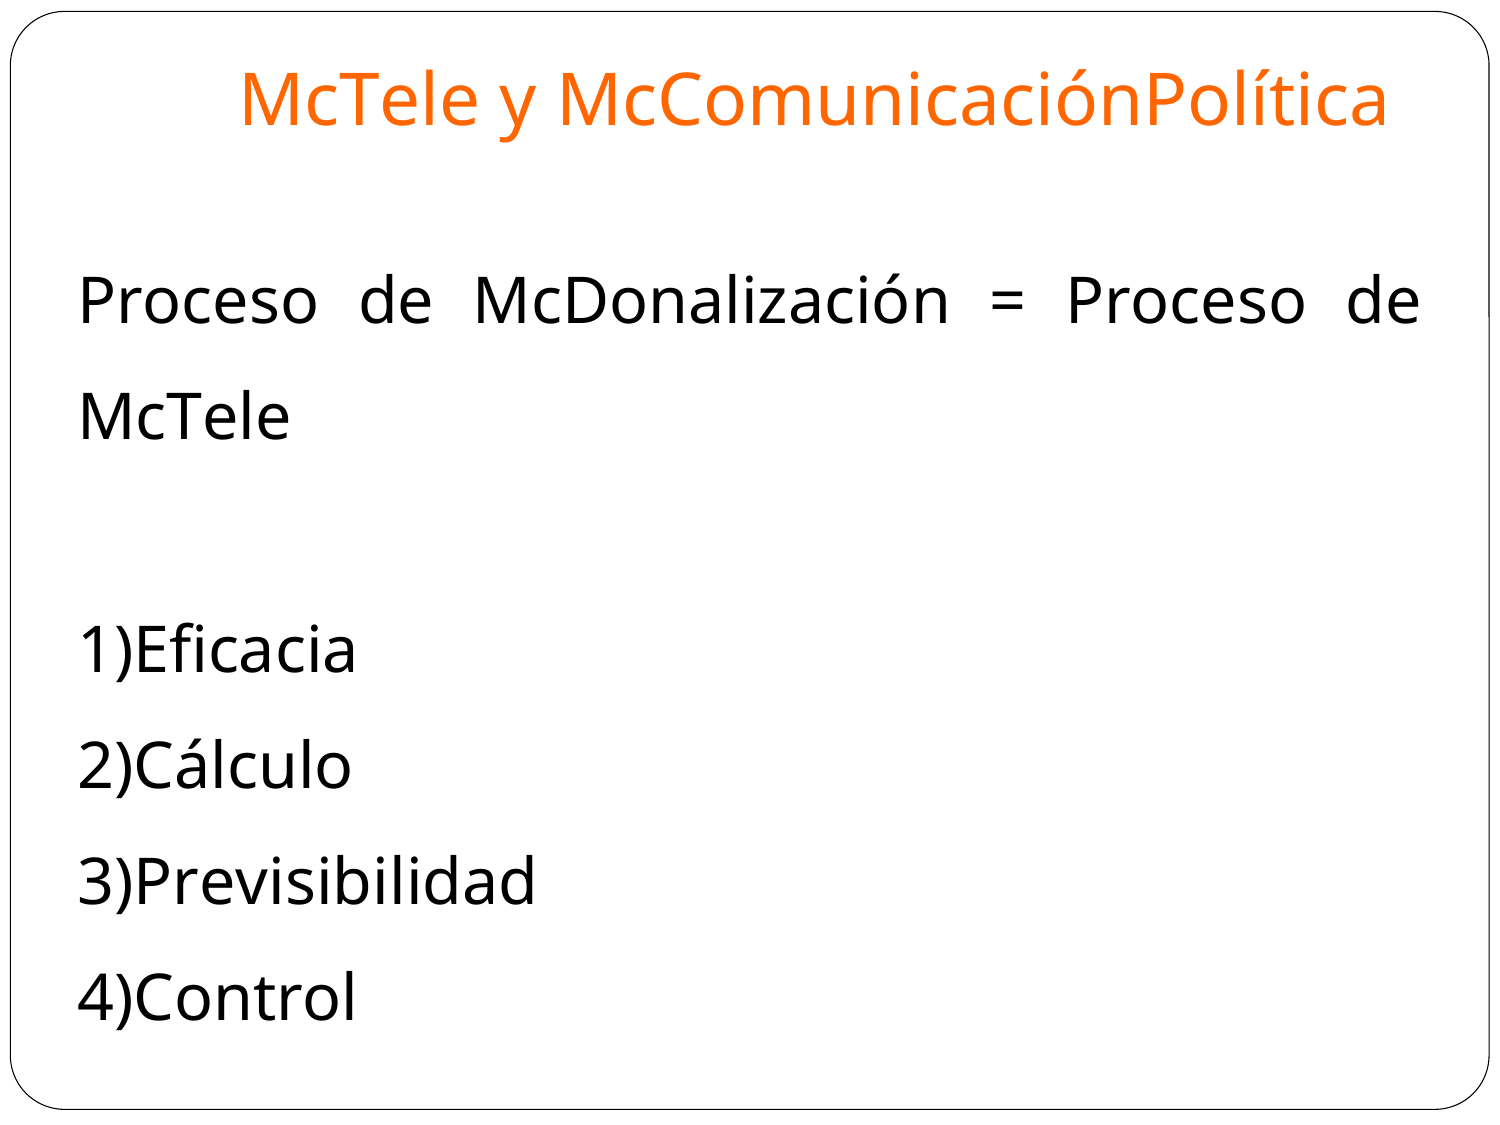

#
McTele y McComunicaciónPolítica
Proceso de McDonalización = Proceso de McTele
Eficacia
Cálculo
Previsibilidad
Control